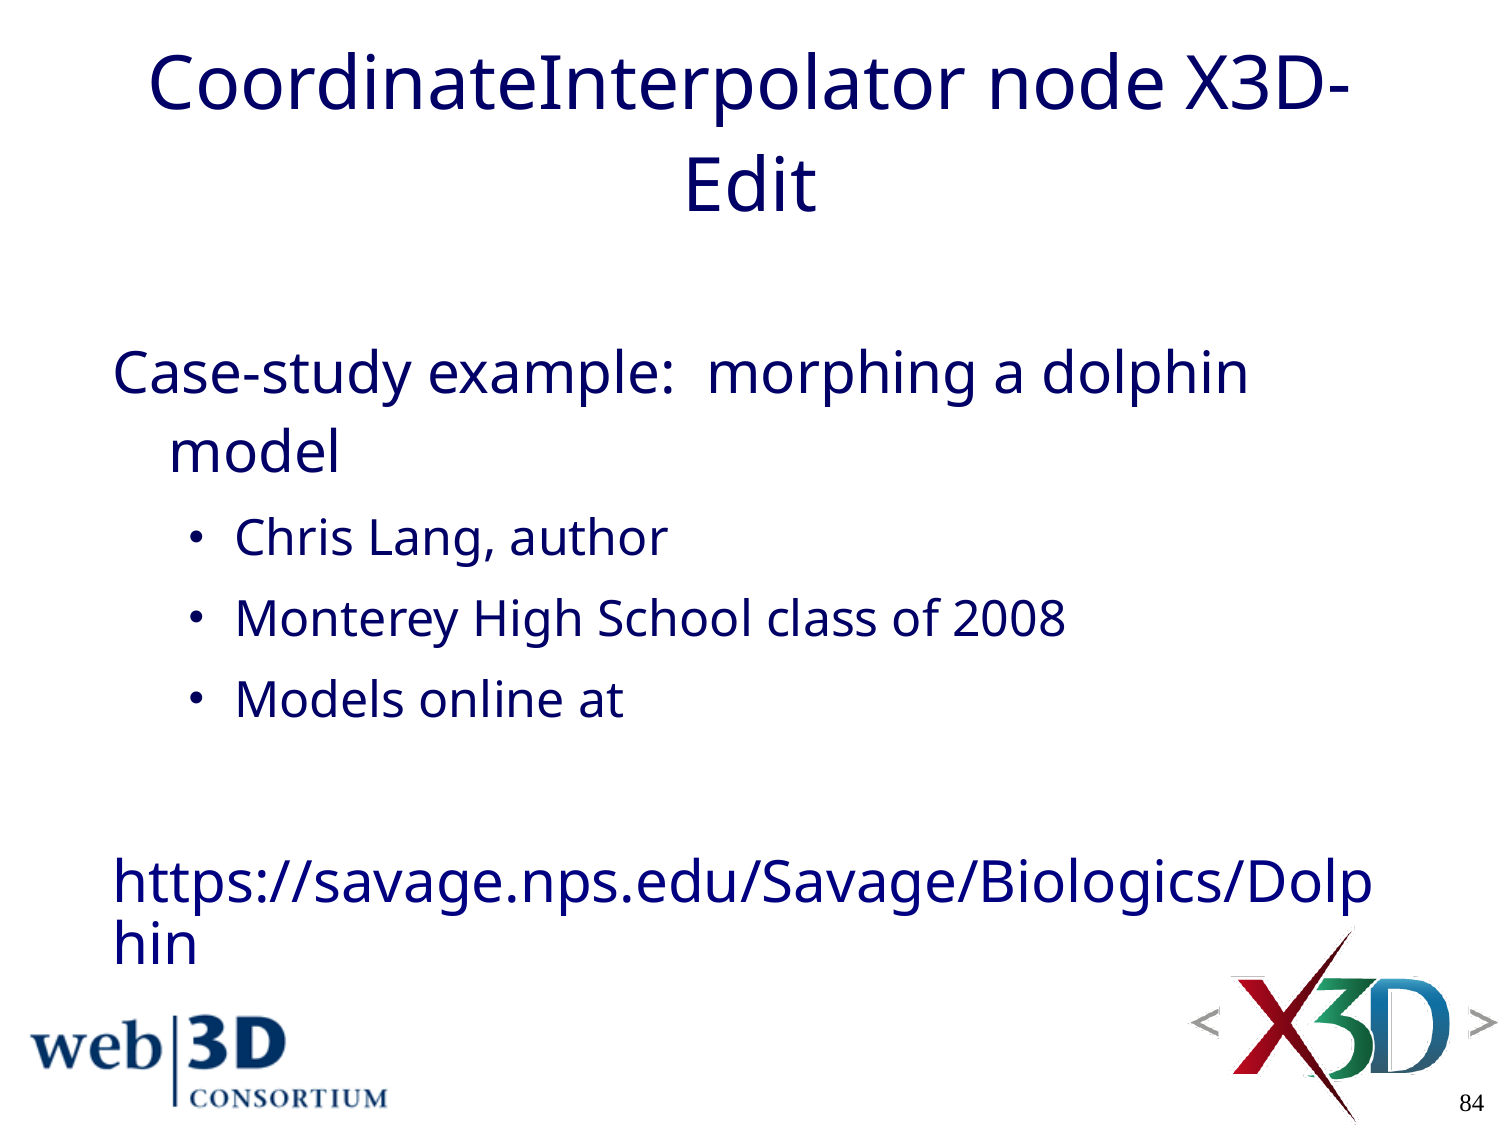

# CoordinateInterpolator node X3D-Edit
Case-study example: morphing a dolphin model
Chris Lang, author
Monterey High School class of 2008
Models online at
https://savage.nps.edu/Savage/Biologics/Dolphin